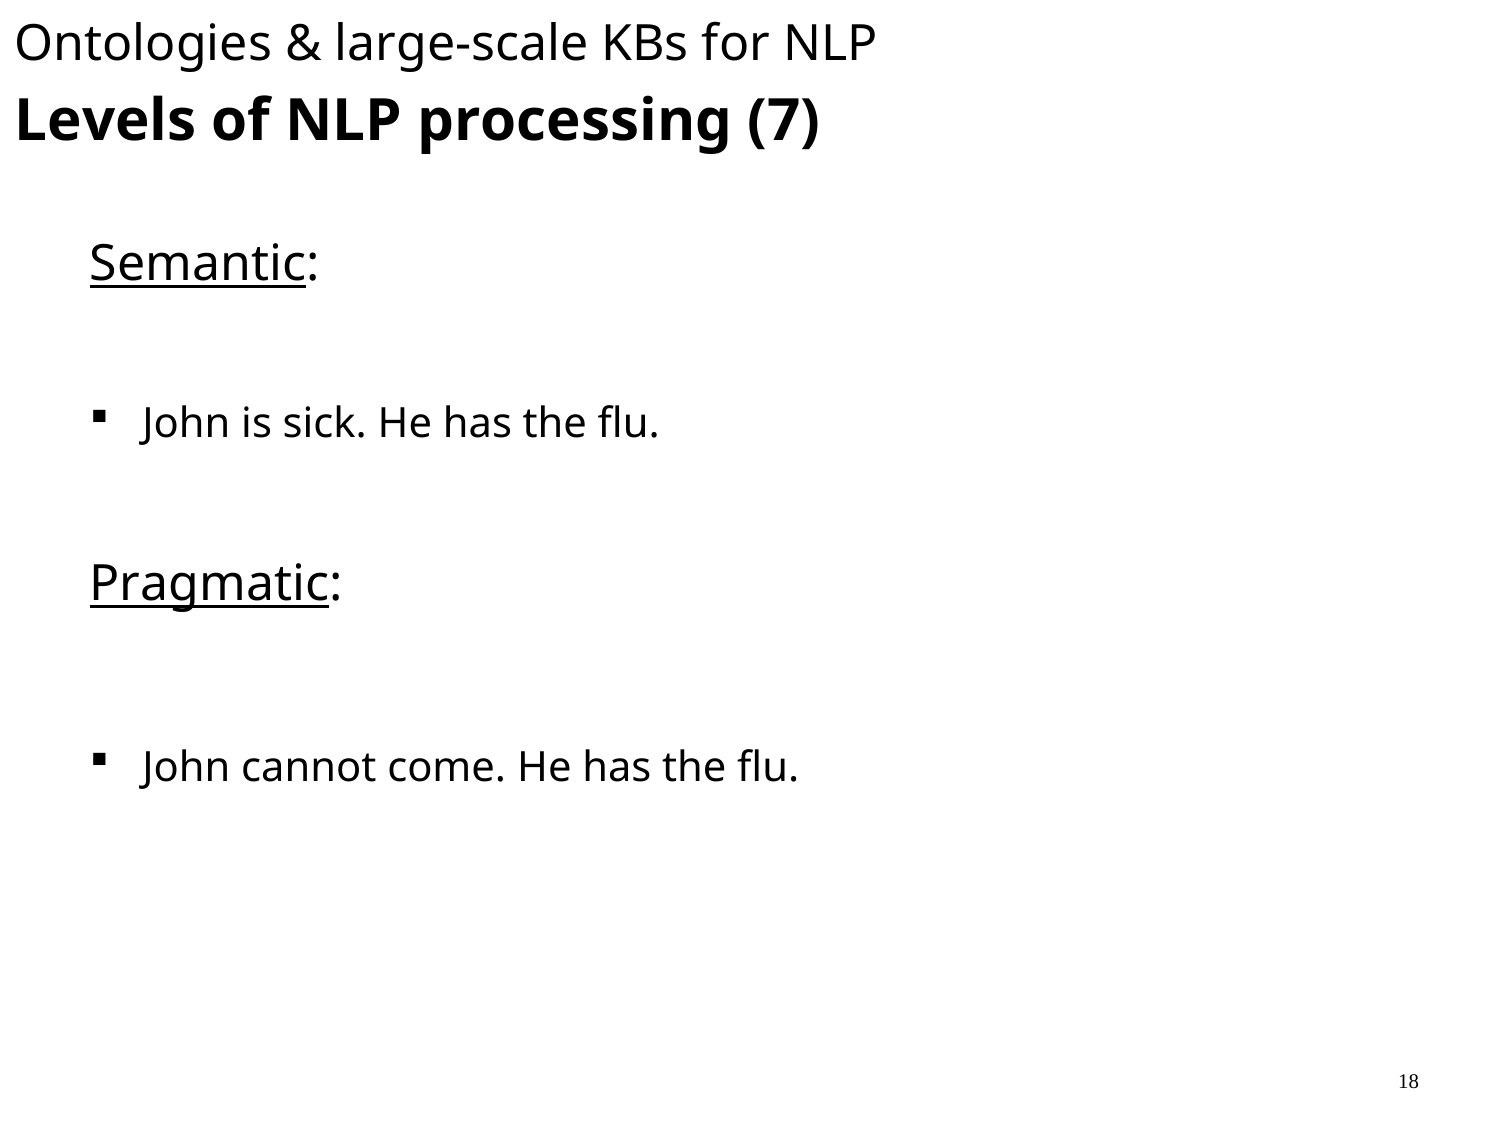

Ontologies & large-scale KBs for NLP
Levels of NLP processing (7)
# Semantic:
John is sick. He has the flu.
Pragmatic:
John cannot come. He has the flu.
18